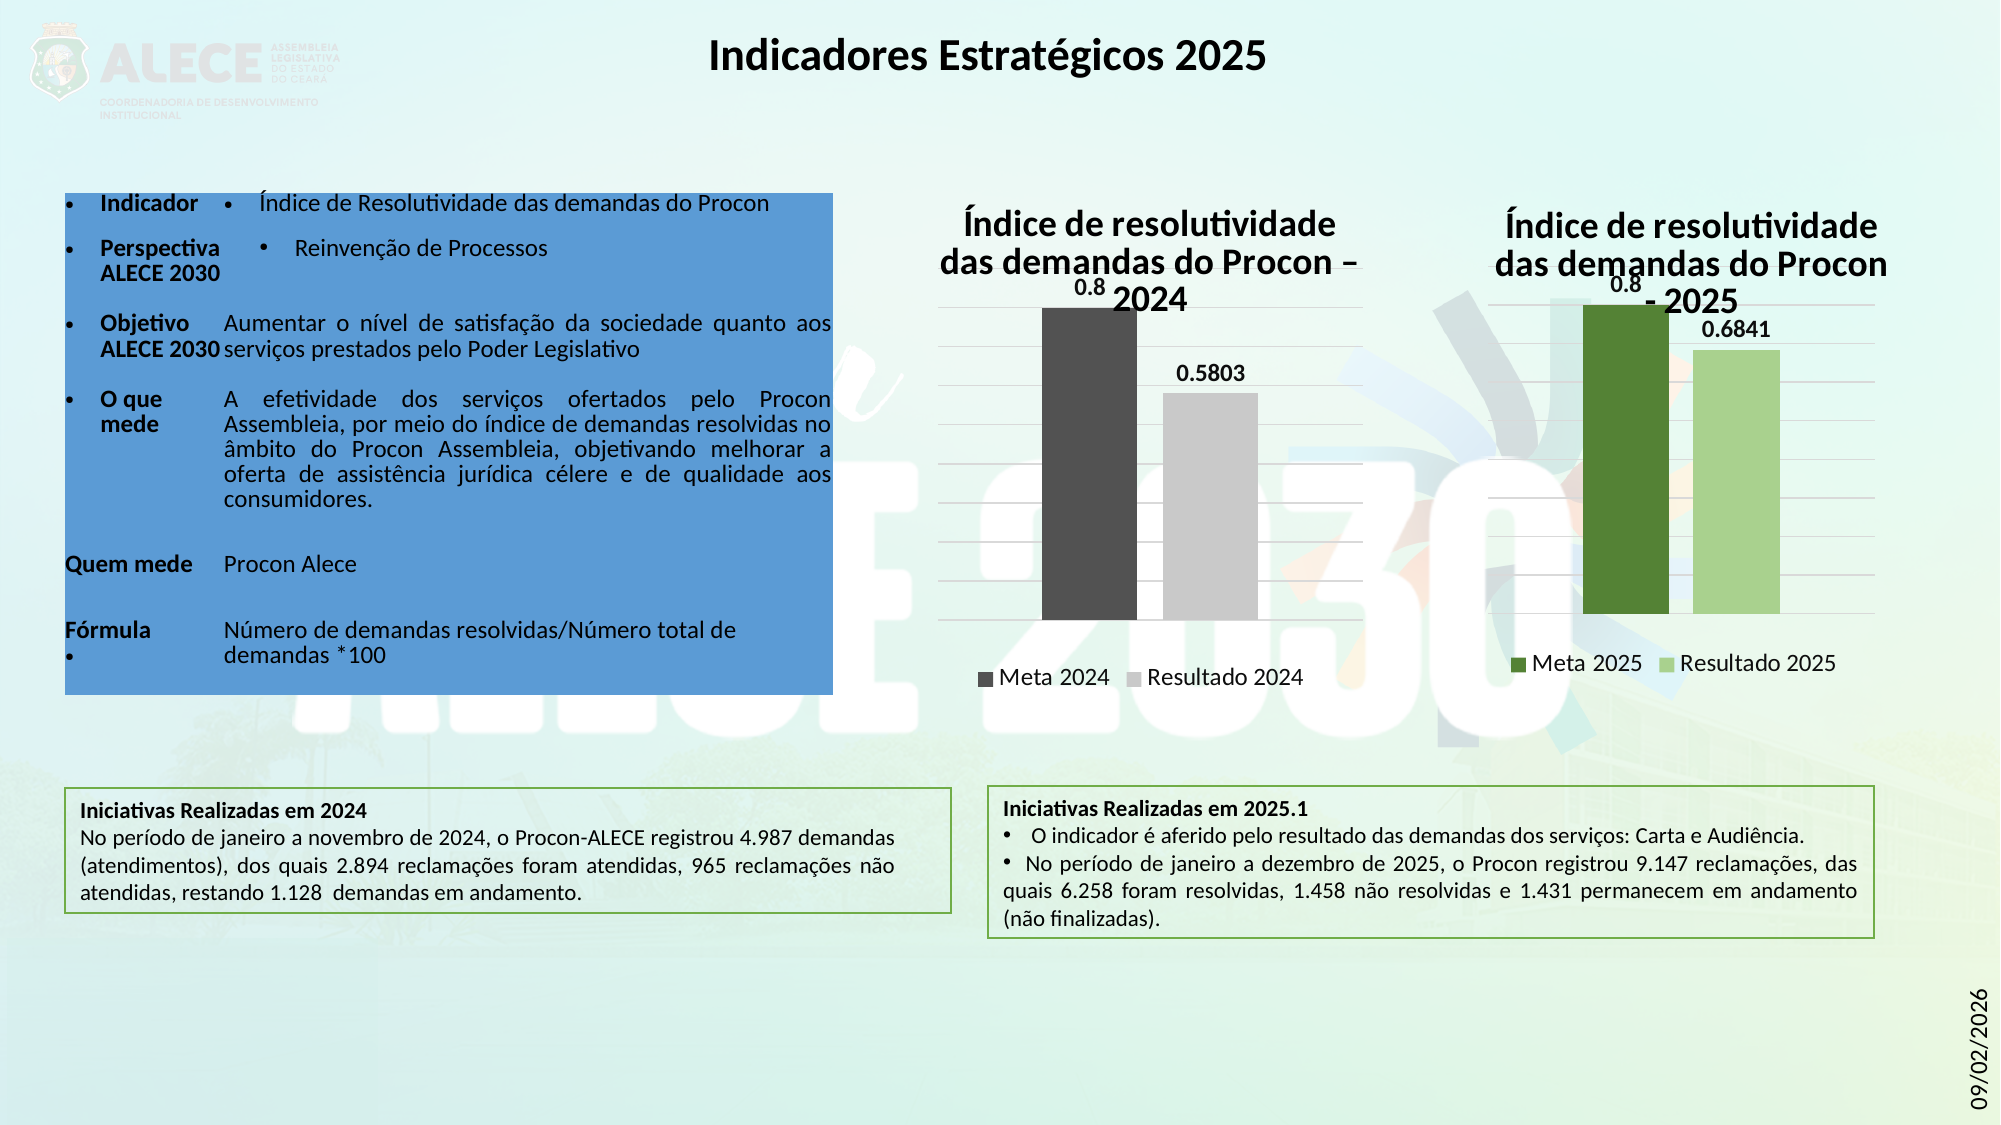

# Indicadores Estratégicos 2025
### Chart: Índice de resolutividade das demandas do Procon – 2024
| Category | Meta 2024 | Resultado 2024 |
|---|---|---|
| Índice de resolutividade das demandas no Procon | 0.8 | 0.5803 || Indicador | Índice de Resolutividade das demandas do Procon |
| --- | --- |
| Perspectiva ALECE 2030 | Reinvenção de Processos |
| Objetivo ALECE 2030 | Aumentar o nível de satisfação da sociedade quanto aos serviços prestados pelo Poder Legislativo |
| O que mede | A efetividade dos serviços ofertados pelo Procon Assembleia, por meio do índice de demandas resolvidas no âmbito do Procon Assembleia, objetivando melhorar a oferta de assistência jurídica célere e de qualidade aos consumidores. |
| Quem mede | Procon Alece |
| Fórmula | Número de demandas resolvidas/Número total de demandas \*100 |
### Chart: Índice de resolutividade das demandas do Procon - 2025
| Category | Meta 2025 | Resultado 2025 |
|---|---|---|
| Índice de resolutividade da intermediação da OP entre a sociedade com os demais órgãos da Alece | 0.8 | 0.6841 |Iniciativas Realizadas em 2025.1
O indicador é aferido pelo resultado das demandas dos serviços: Carta e Audiência.
 No período de janeiro a dezembro de 2025, o Procon registrou 9.147 reclamações, das quais 6.258 foram resolvidas, 1.458 não resolvidas e 1.431 permanecem em andamento (não finalizadas).
Iniciativas Realizadas em 2024
No período de janeiro a novembro de 2024, o Procon-ALECE registrou 4.987 demandas (atendimentos), dos quais 2.894 reclamações foram atendidas, 965 reclamações não atendidas, restando 1.128 demandas em andamento.
09/02/2026